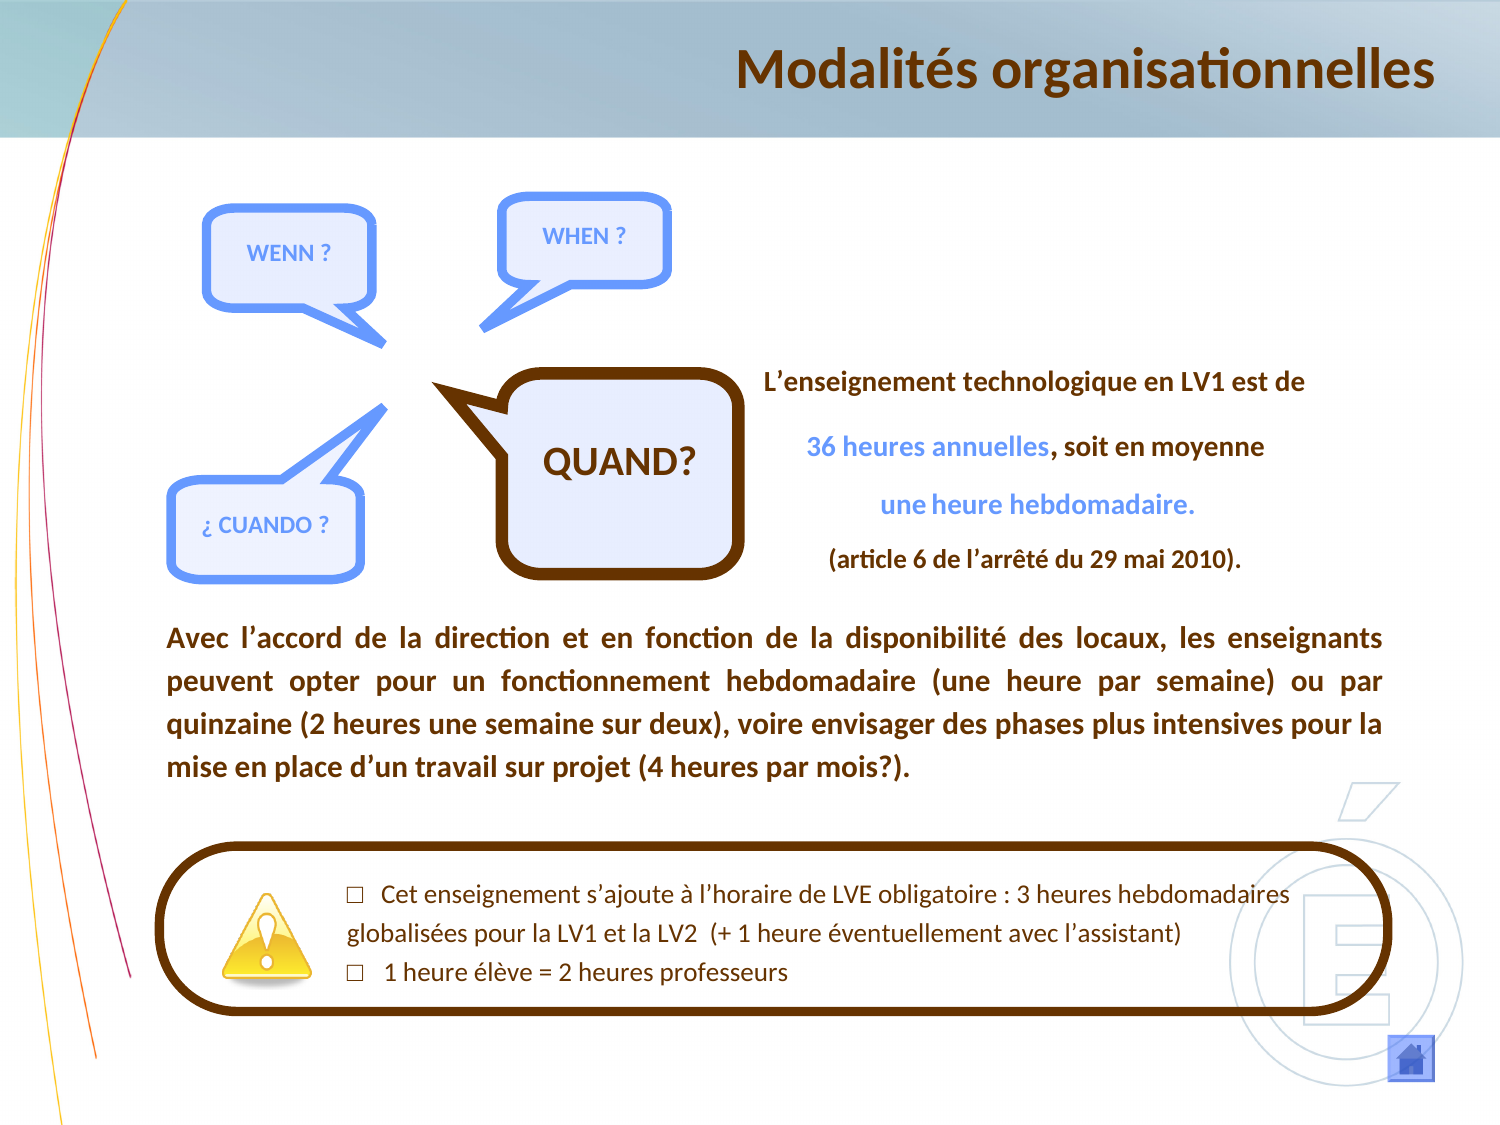

# Modalités organisationnelles
WHEN ?
WENN ?
			 		L’enseignement technologique en LV1 est de
					36 heures annuelles, soit en moyenne
					une heure hebdomadaire.
 			 		(article 6 de l’arrêté du 29 mai 2010).
	Avec l’accord de la direction et en fonction de la disponibilité des locaux, les enseignants peuvent opter pour un fonctionnement hebdomadaire (une heure par semaine) ou par quinzaine (2 heures une semaine sur deux), voire envisager des phases plus intensives pour la mise en place d’un travail sur projet (4 heures par mois?).
QUAND?
¿ CUANDO ?
	□ Cet enseignement s’ajoute à l’horaire de LVE obligatoire : 3 heures hebdomadaires
	globalisées pour la LV1 et la LV2 (+ 1 heure éventuellement avec l’assistant)
	□ 1 heure élève = 2 heures professeurs